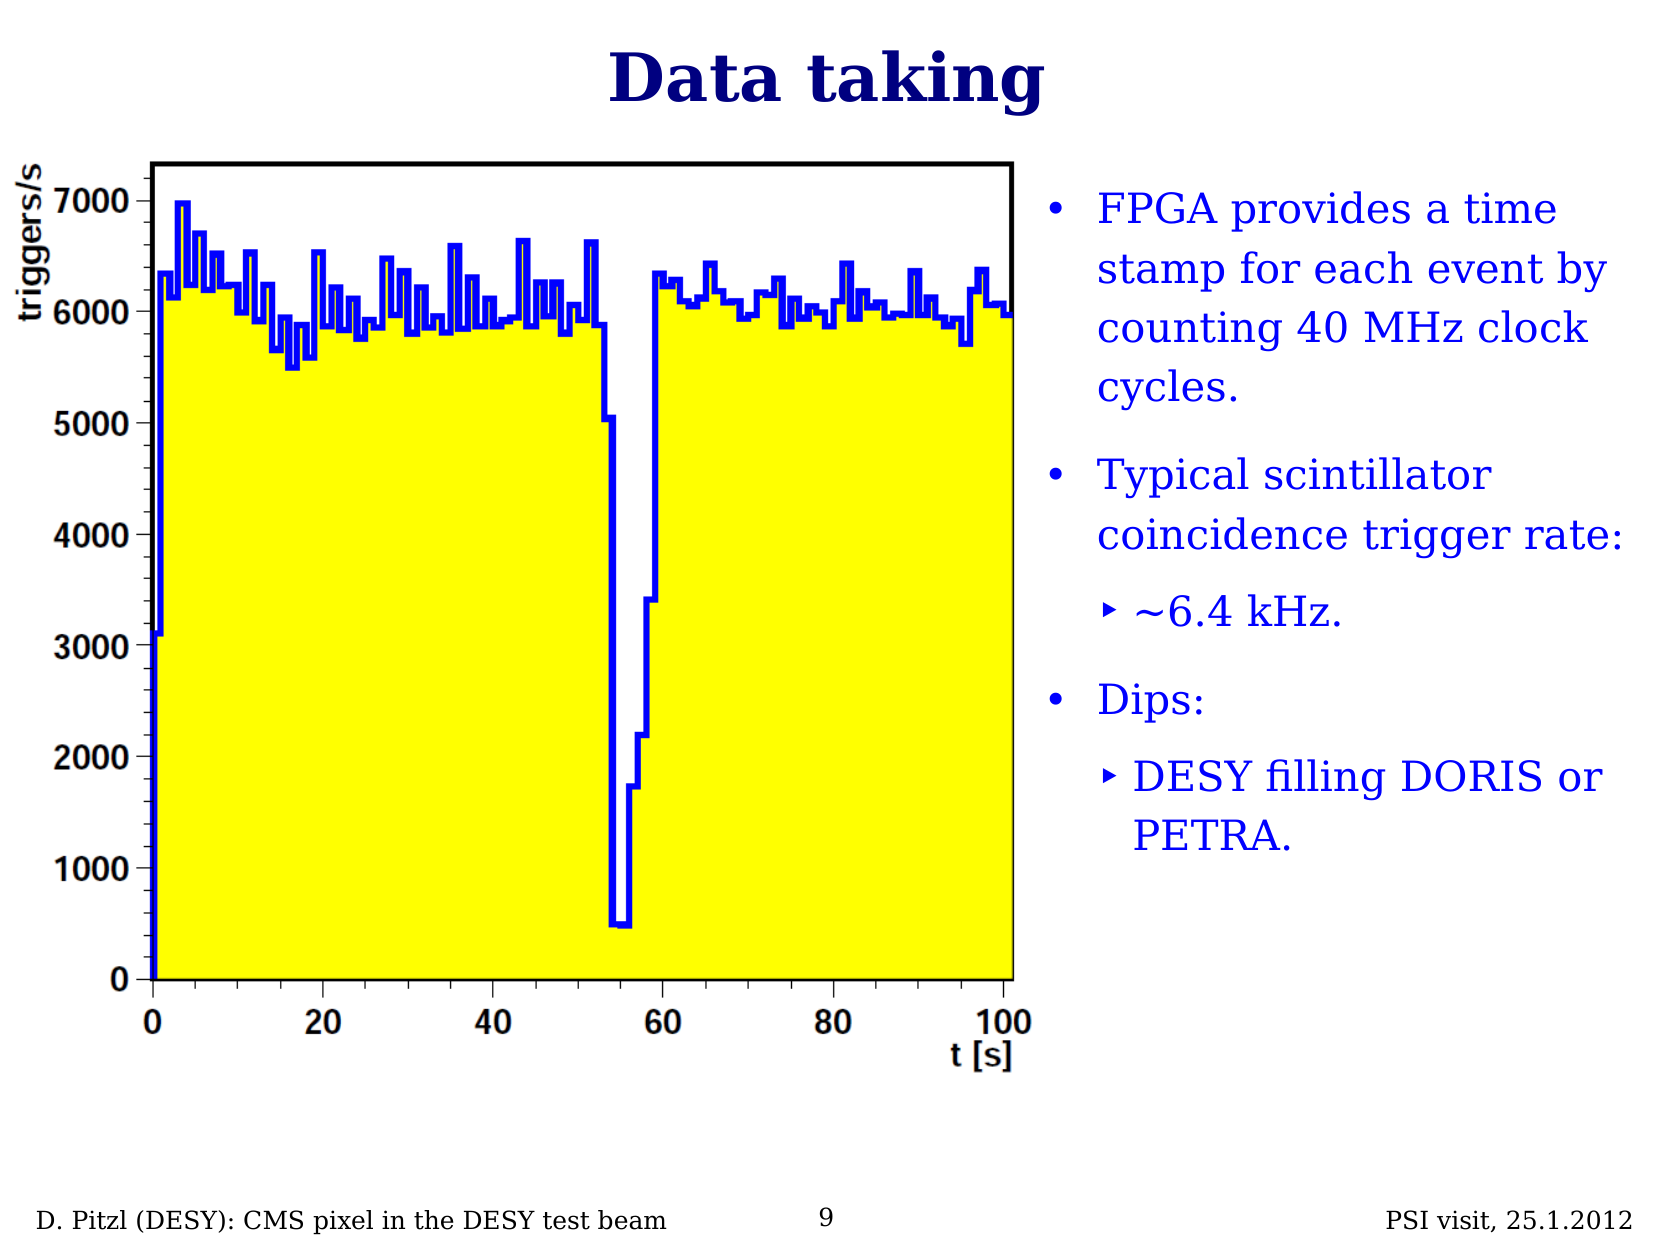

# Data taking
FPGA provides a time stamp for each event by counting 40 MHz clock cycles.
Typical scintillator coincidence trigger rate:
~6.4 kHz.
Dips:
DESY filling DORIS or PETRA.